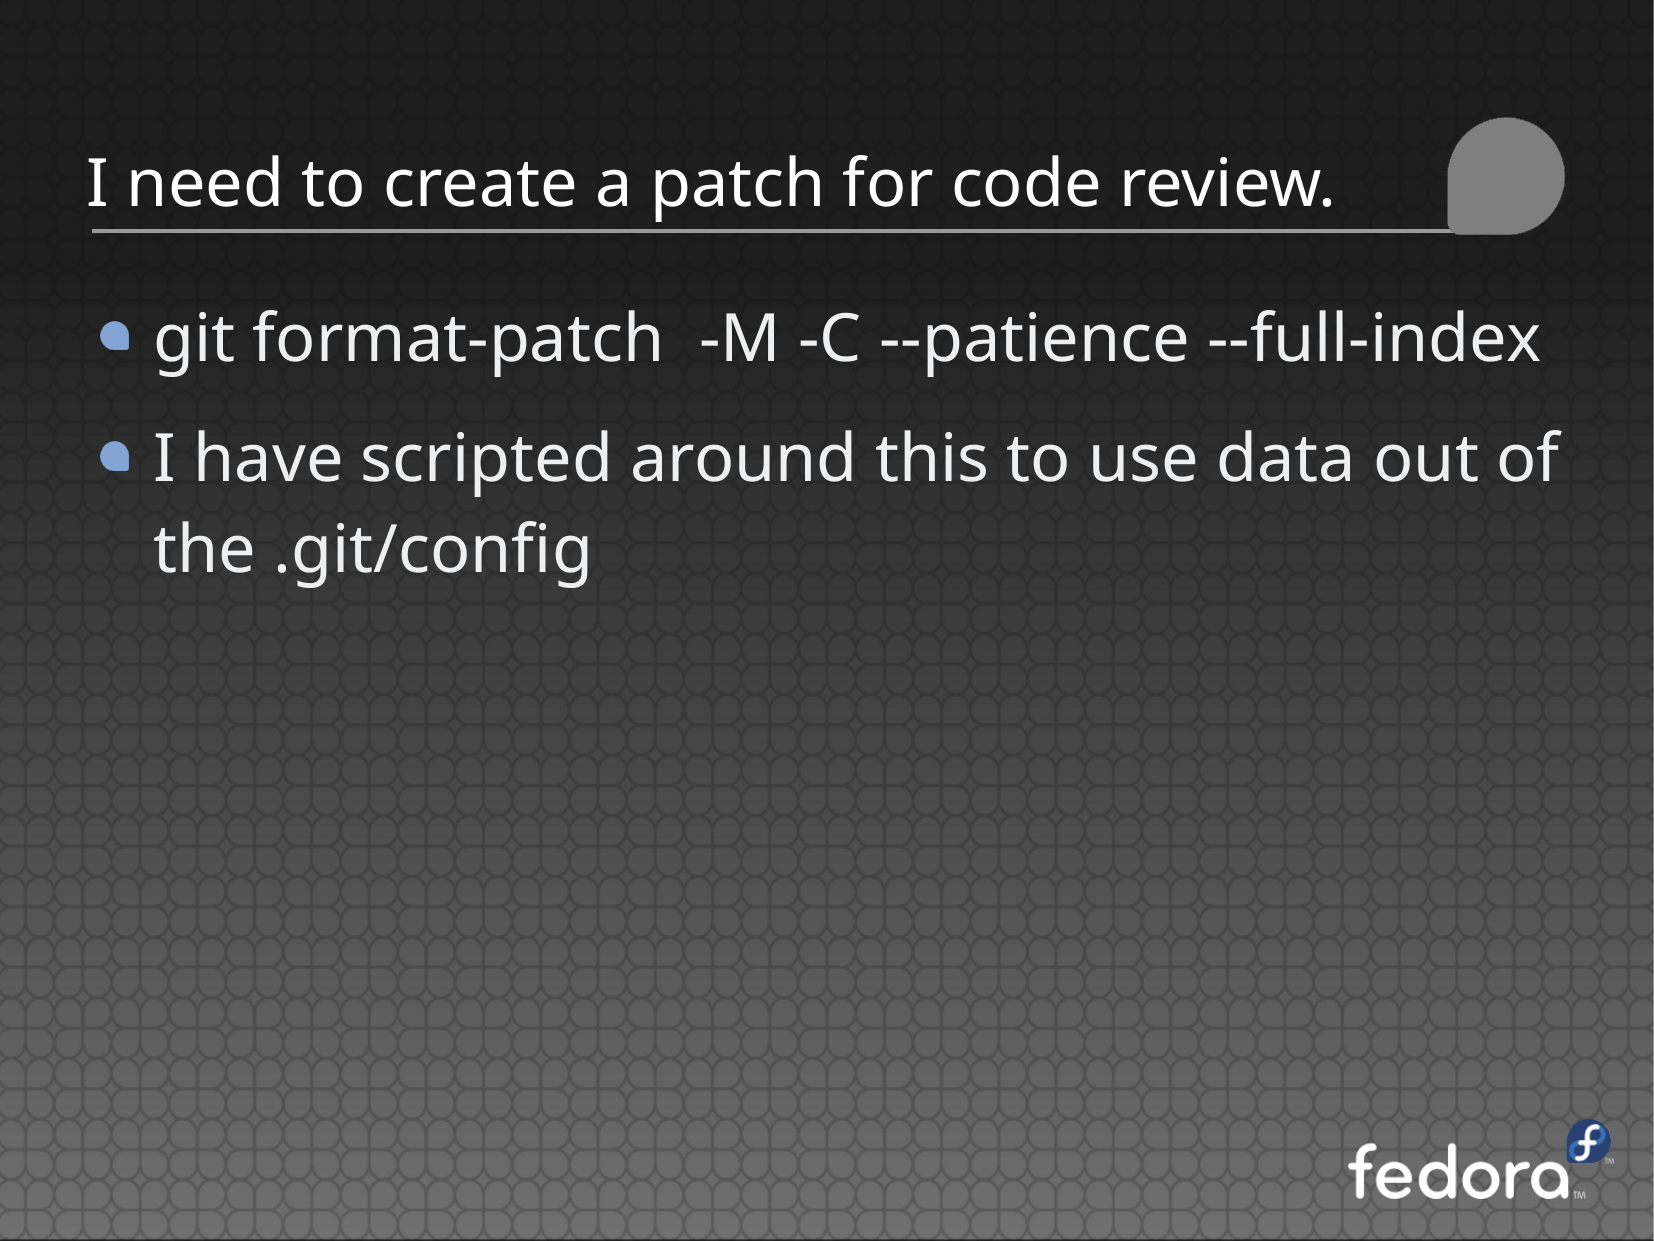

# I need to create a patch for code review.
git format-patch -M -C --patience --full-index
I have scripted around this to use data out of the .git/config